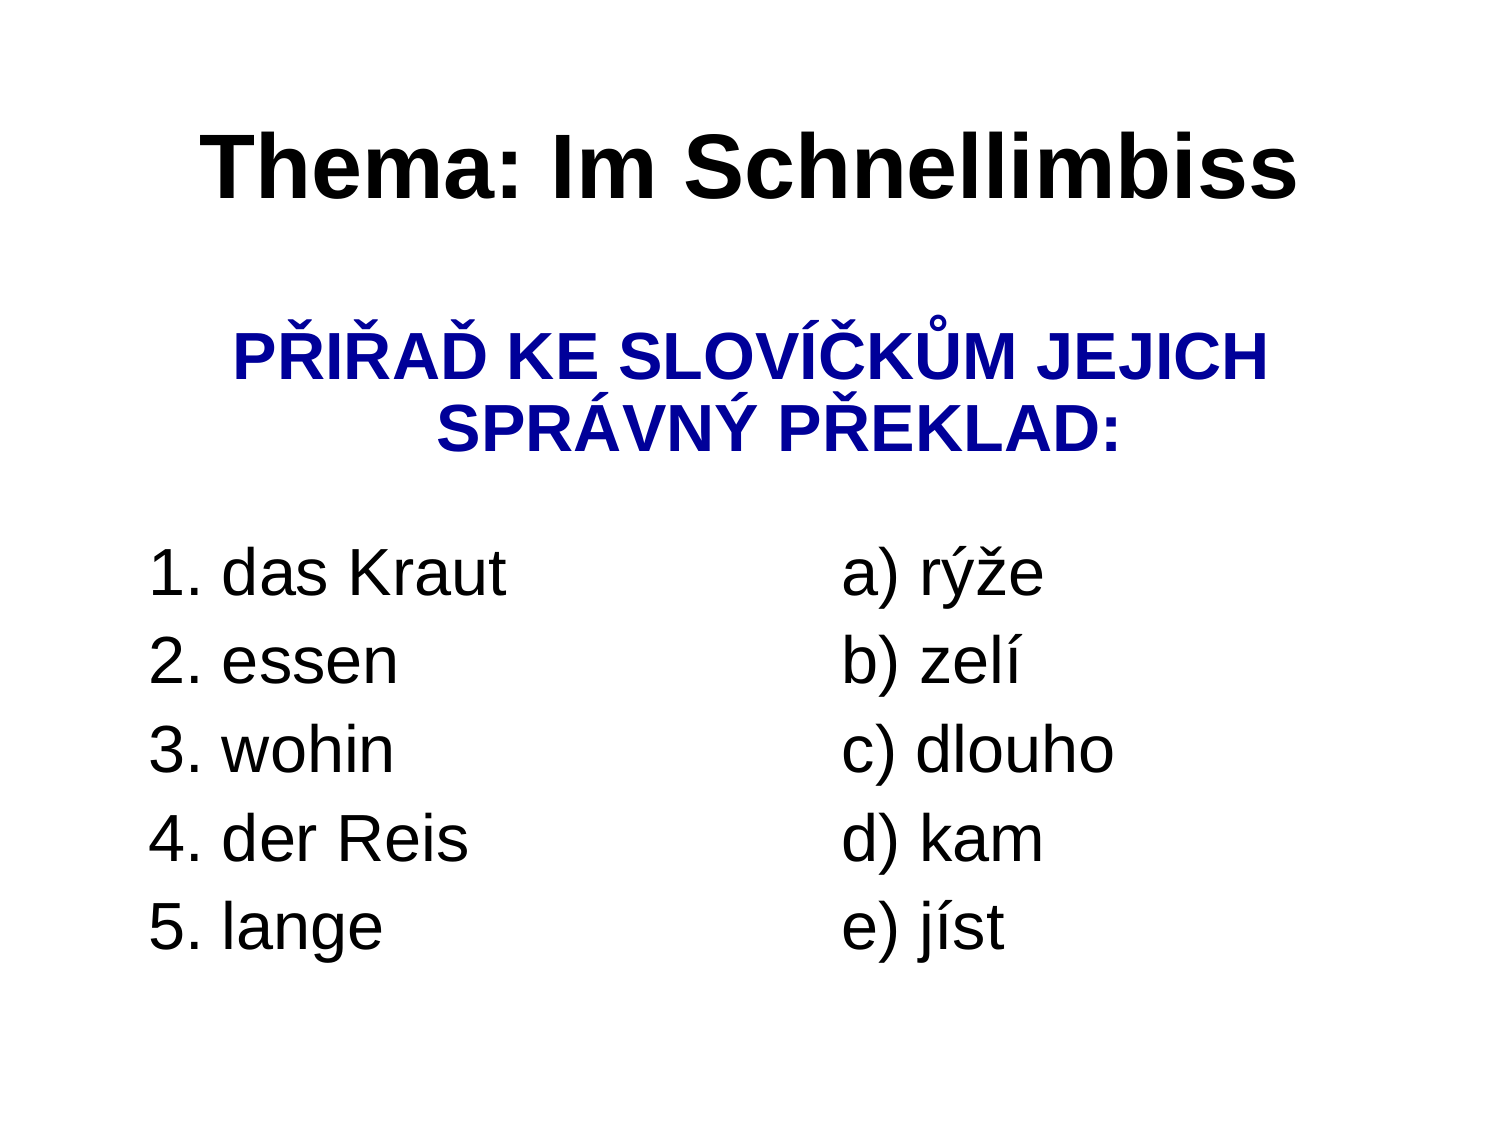

# Thema: Im Schnellimbiss
PŘIŘAĎ KE SLOVÍČKŮM JEJICH SPRÁVNÝ PŘEKLAD:
	1. das Kraut			a) rýže
	2. essen			b) zelí
	3. wohin			c) dlouho
	4. der Reis			d) kam
	5. lange				e) jíst